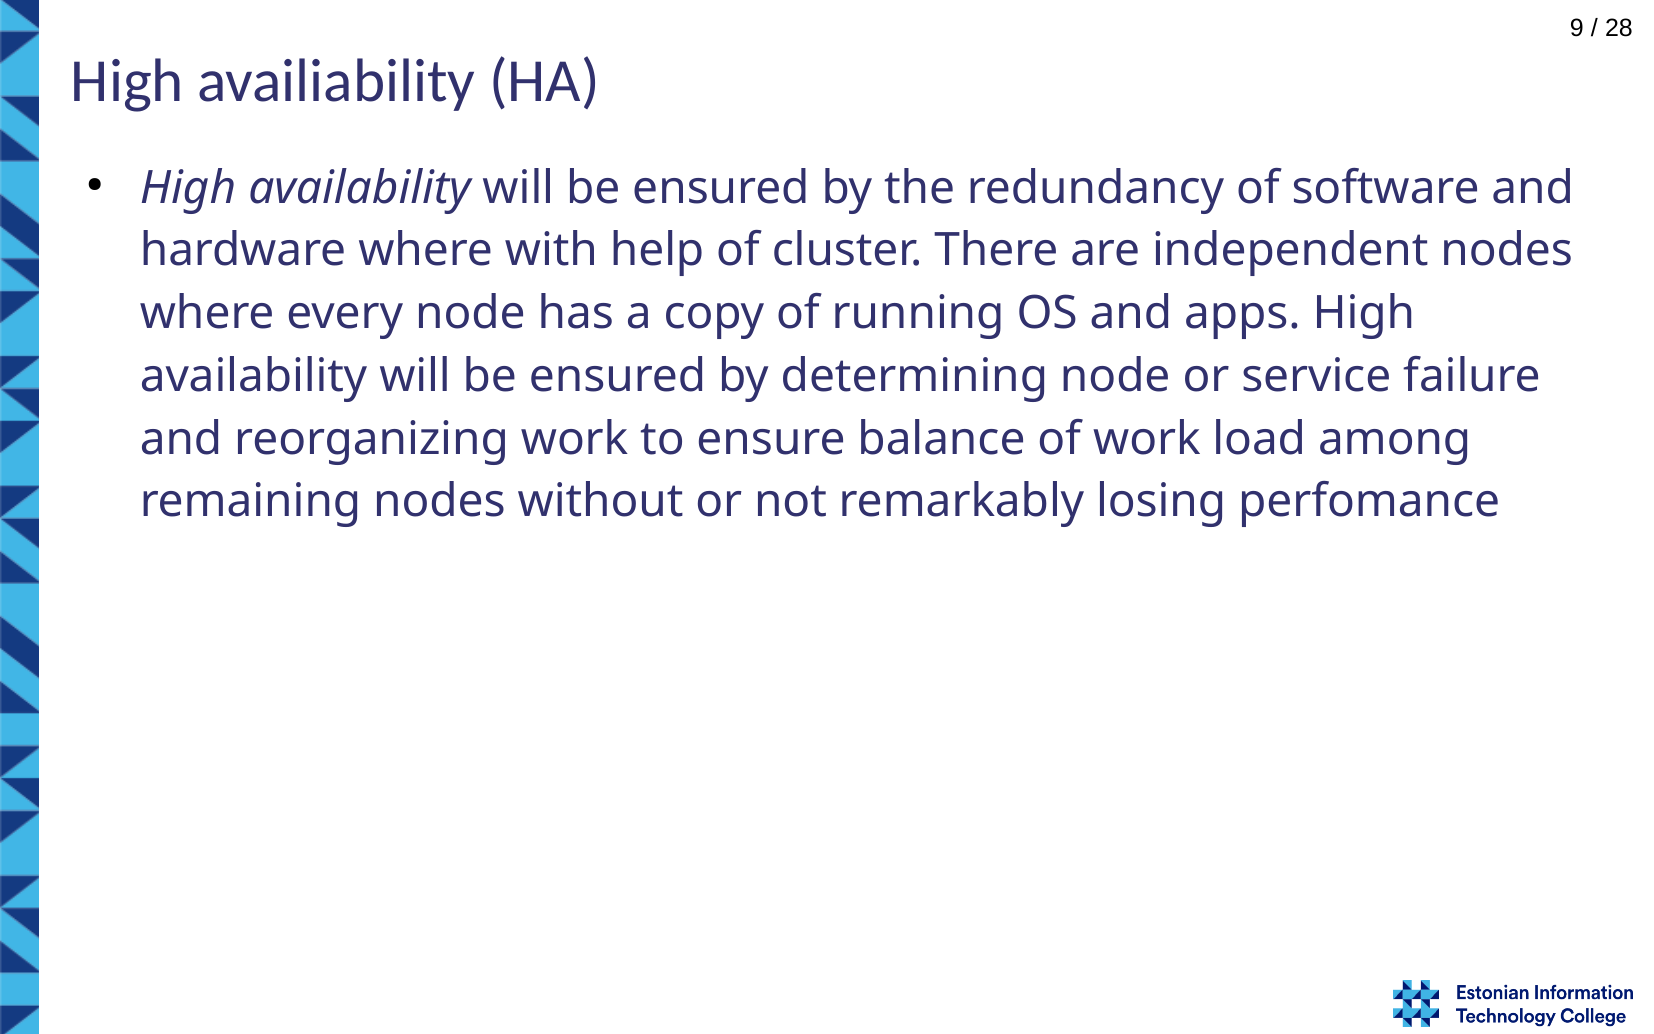

# High availiability (HA)
High availability will be ensured by the redundancy of software and hardware where with help of cluster. There are independent nodes where every node has a copy of running OS and apps. High availability will be ensured by determining node or service failure and reorganizing work to ensure balance of work load among remaining nodes without or not remarkably losing perfomance